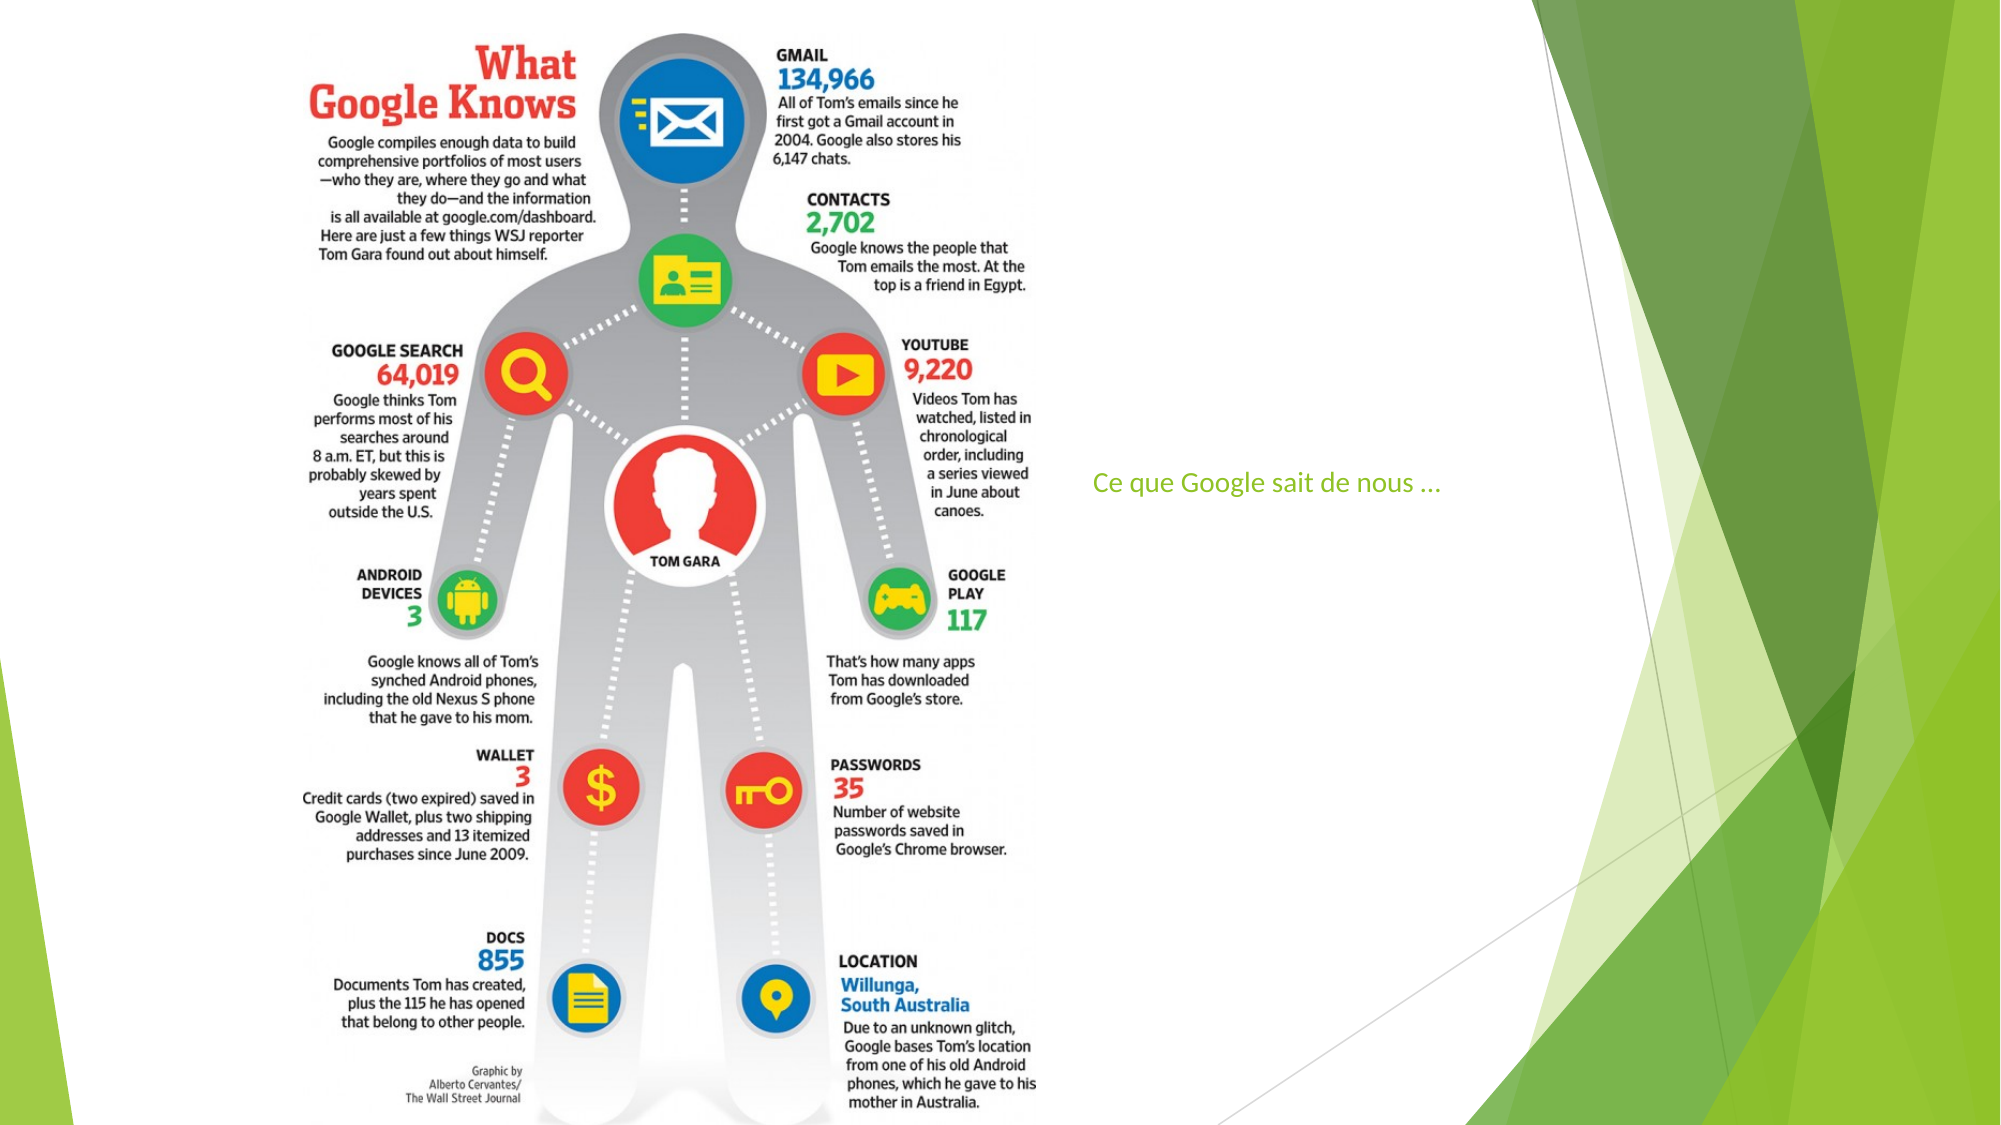

# Ce que Google sait de nous …